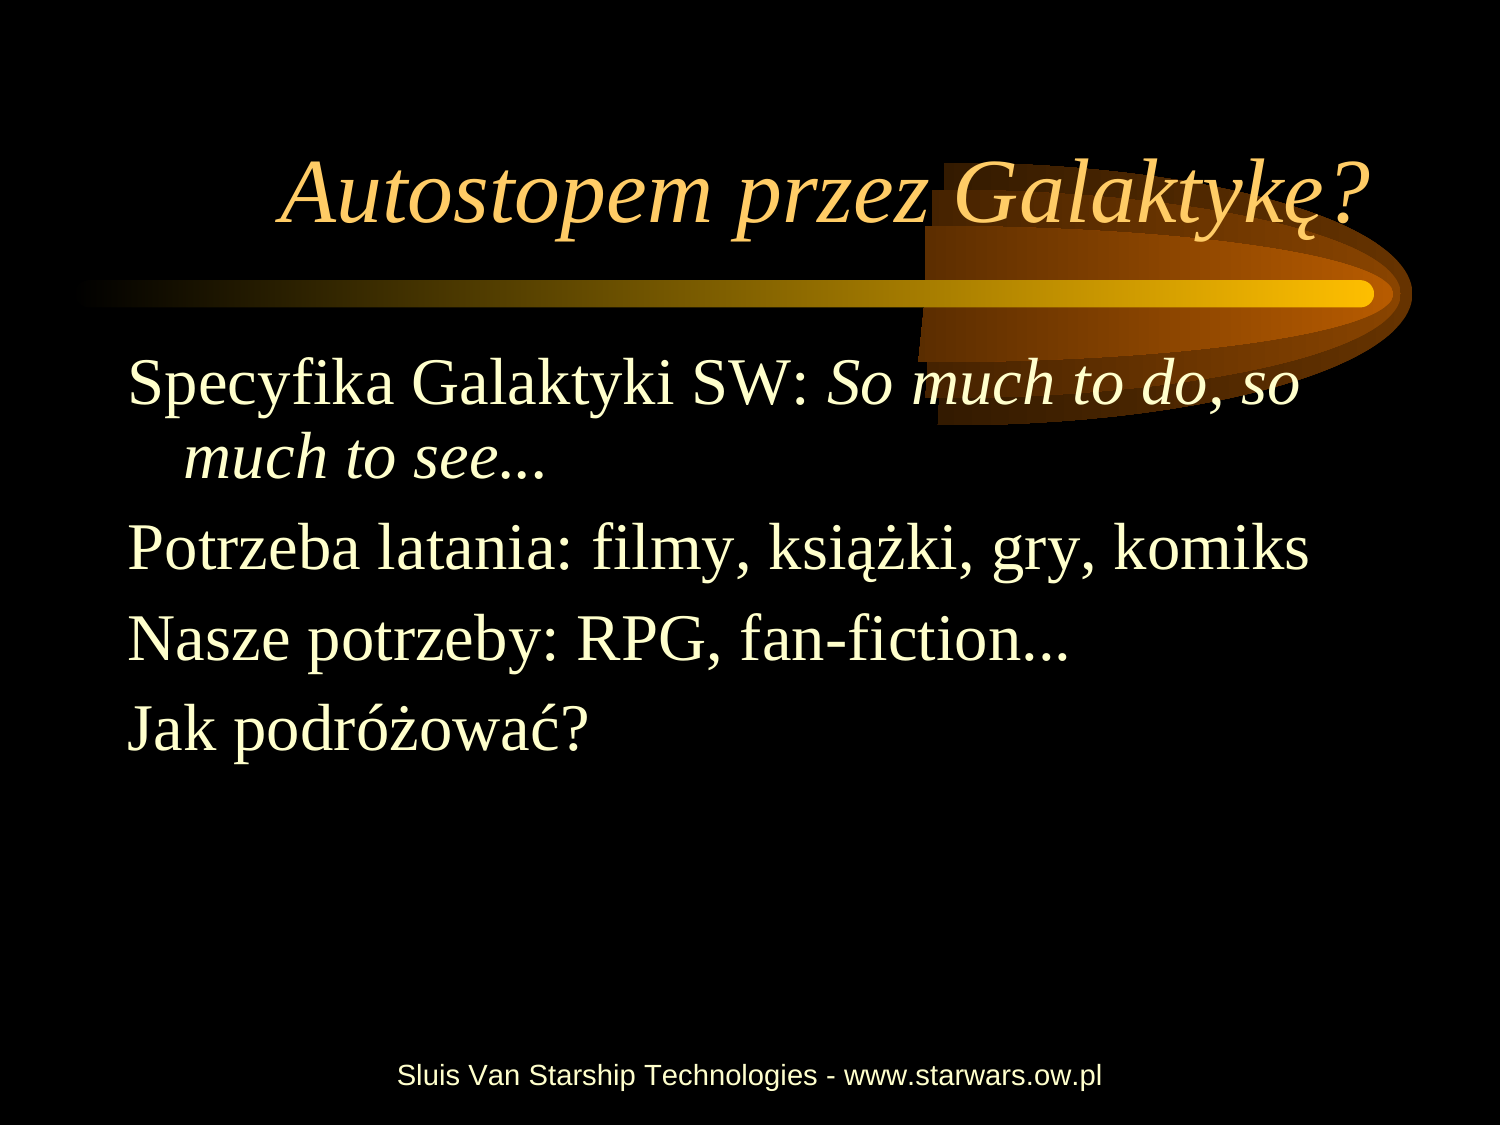

# Autostopem przez Galaktykę?
Specyfika Galaktyki SW: So much to do, so much to see...
Potrzeba latania: filmy, książki, gry, komiks
Nasze potrzeby: RPG, fan-fiction...
Jak podróżować?
Sluis Van Starship Technologies - www.starwars.ow.pl